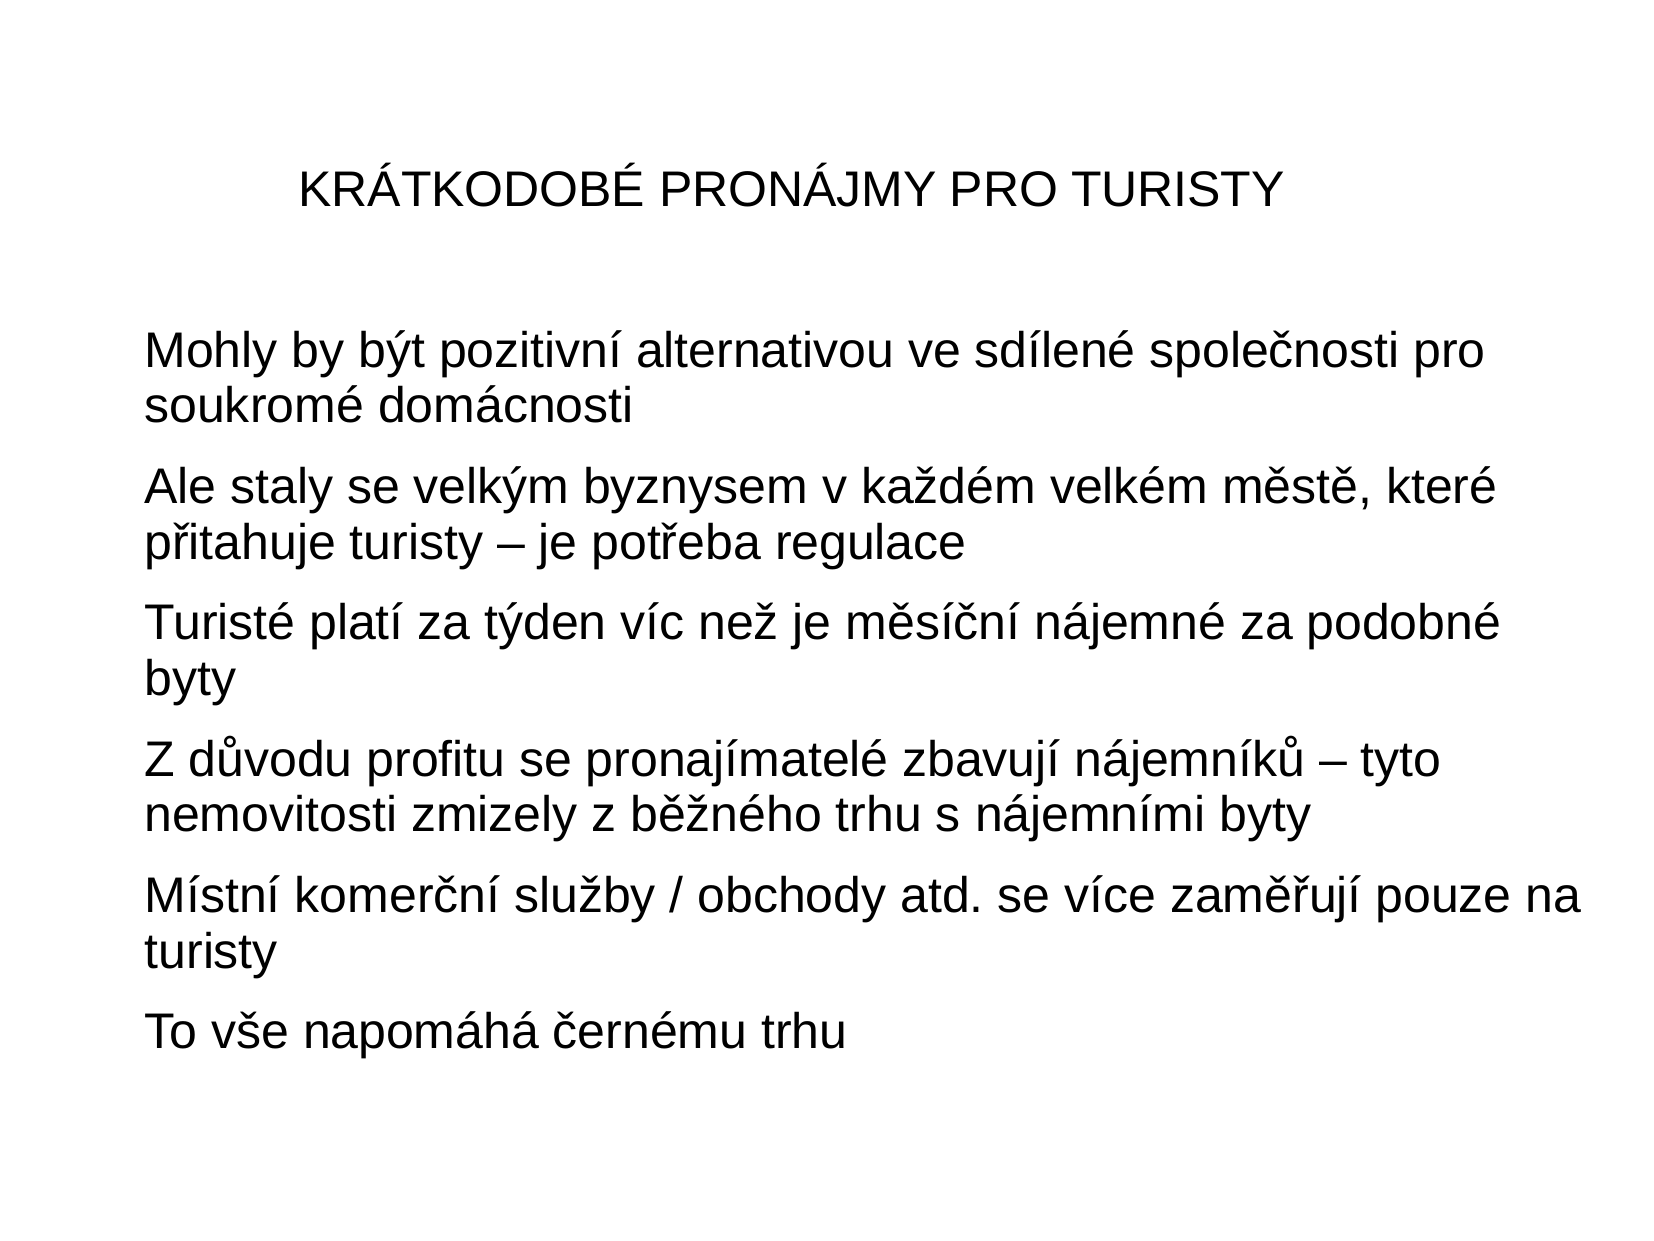

KRÁTKODOBÉ PRONÁJMY PRO TURISTY
Mohly by být pozitivní alternativou ve sdílené společnosti pro soukromé domácnosti
Ale staly se velkým byznysem v každém velkém městě, které přitahuje turisty – je potřeba regulace
Turisté platí za týden víc než je měsíční nájemné za podobné byty
Z důvodu profitu se pronajímatelé zbavují nájemníků – tyto nemovitosti zmizely z běžného trhu s nájemními byty
Místní komerční služby / obchody atd. se více zaměřují pouze na turisty
To vše napomáhá černému trhu